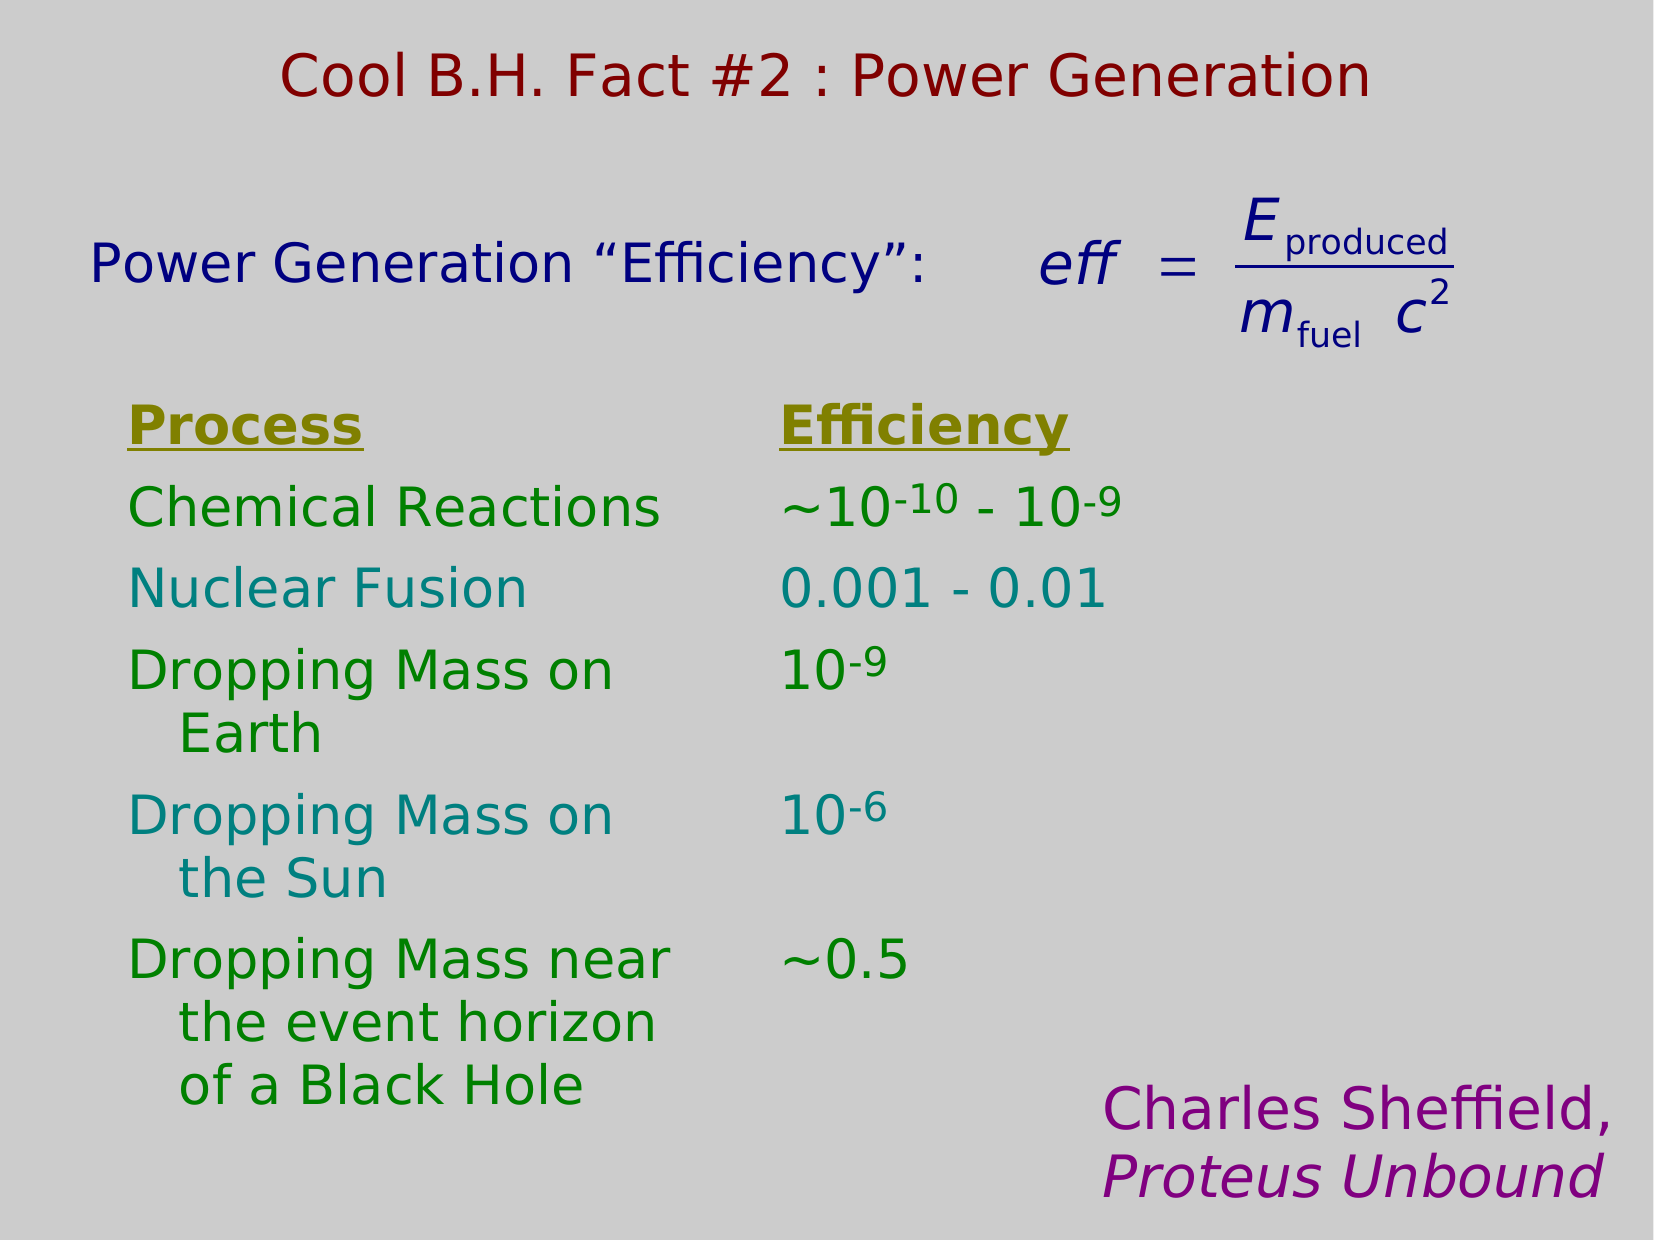

Cool B.H. Fact #2 : Power Generation
Power Generation “Efficiency”:
Process	Efficiency
Chemical Reactions	~10-10 - 10-9
Nuclear Fusion	0.001 - 0.01
Dropping Mass on	10-9
 Earth
Dropping Mass on	10-6
 the Sun
Dropping Mass near	~0.5
 the event horizon
 of a Black Hole
Charles Sheffield,
Proteus Unbound